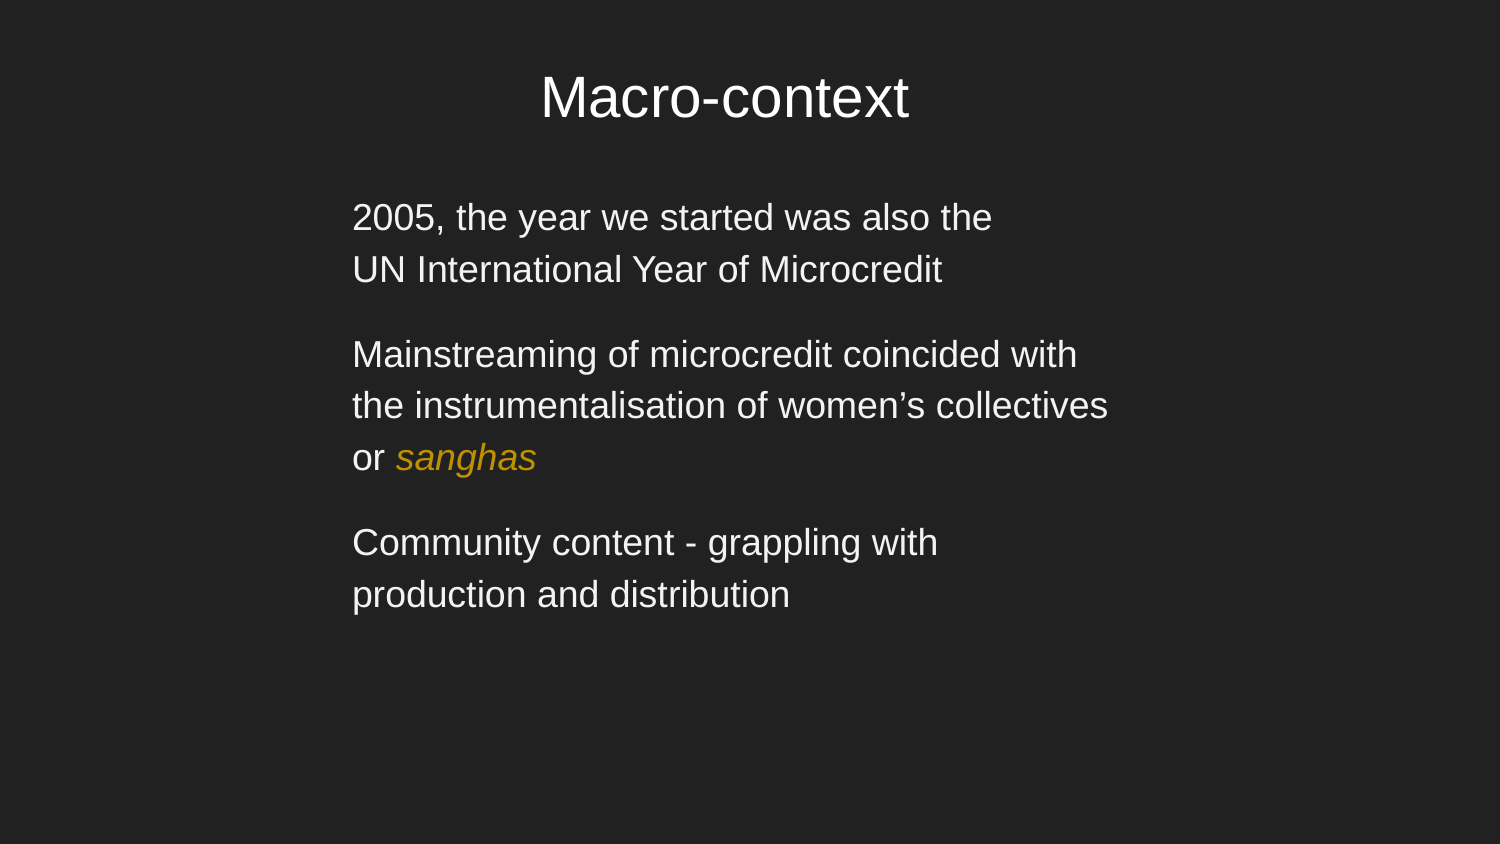

# Macro-context
2005, the year we started was also the
UN International Year of Microcredit
Mainstreaming of microcredit coincided with the instrumentalisation of women’s collectives or sanghas
Community content - grappling with production and distribution